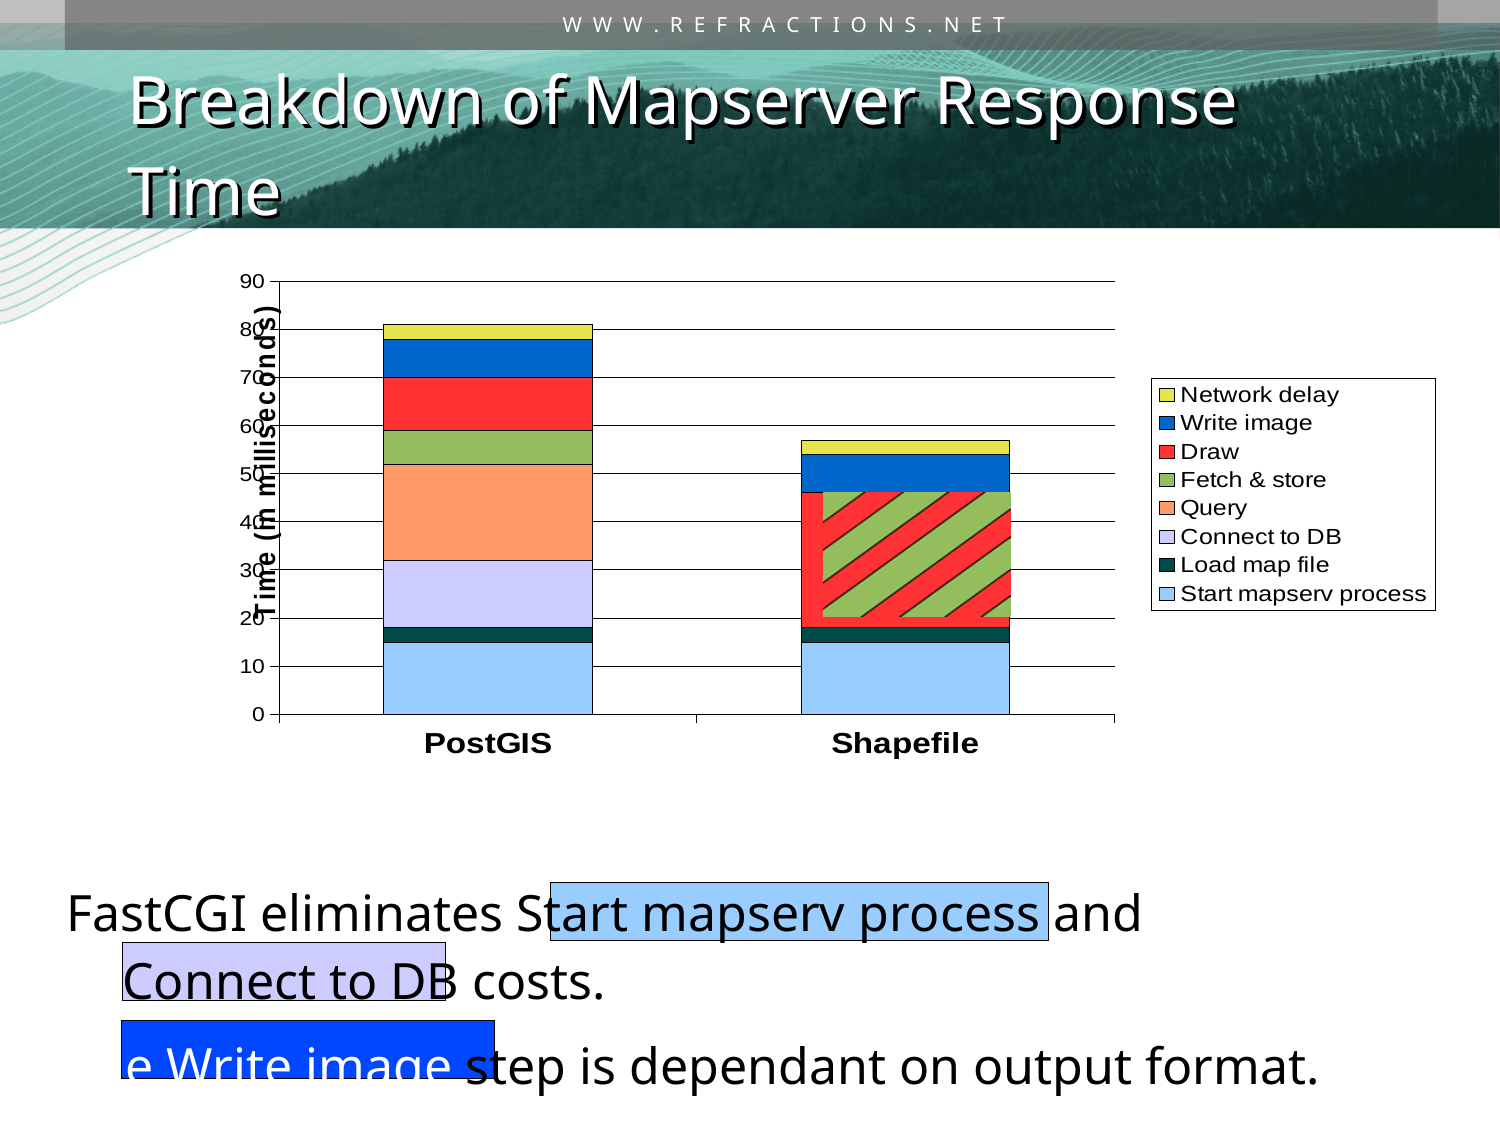

# Breakdown of Mapserver Response Time
### Chart
| Category | Start mapserv process | Load map file | Connect to DB | Query | Fetch & store | Draw | Write image | Network delay |
|---|---|---|---|---|---|---|---|---|
| PostGIS | 15.0 | 3.0 | 14.0 | 20.0 | 7.0 | 11.0 | 8.0 | 3.0 |
| Shapefile | 15.0 | 3.0 | 0.0 | 0.0 | 0.0 | 28.0 | 8.0 | 3.0 |
FastCGI eliminates Start mapserv process and 	Connect to DB costs.
The Write image step is dependant on output format.